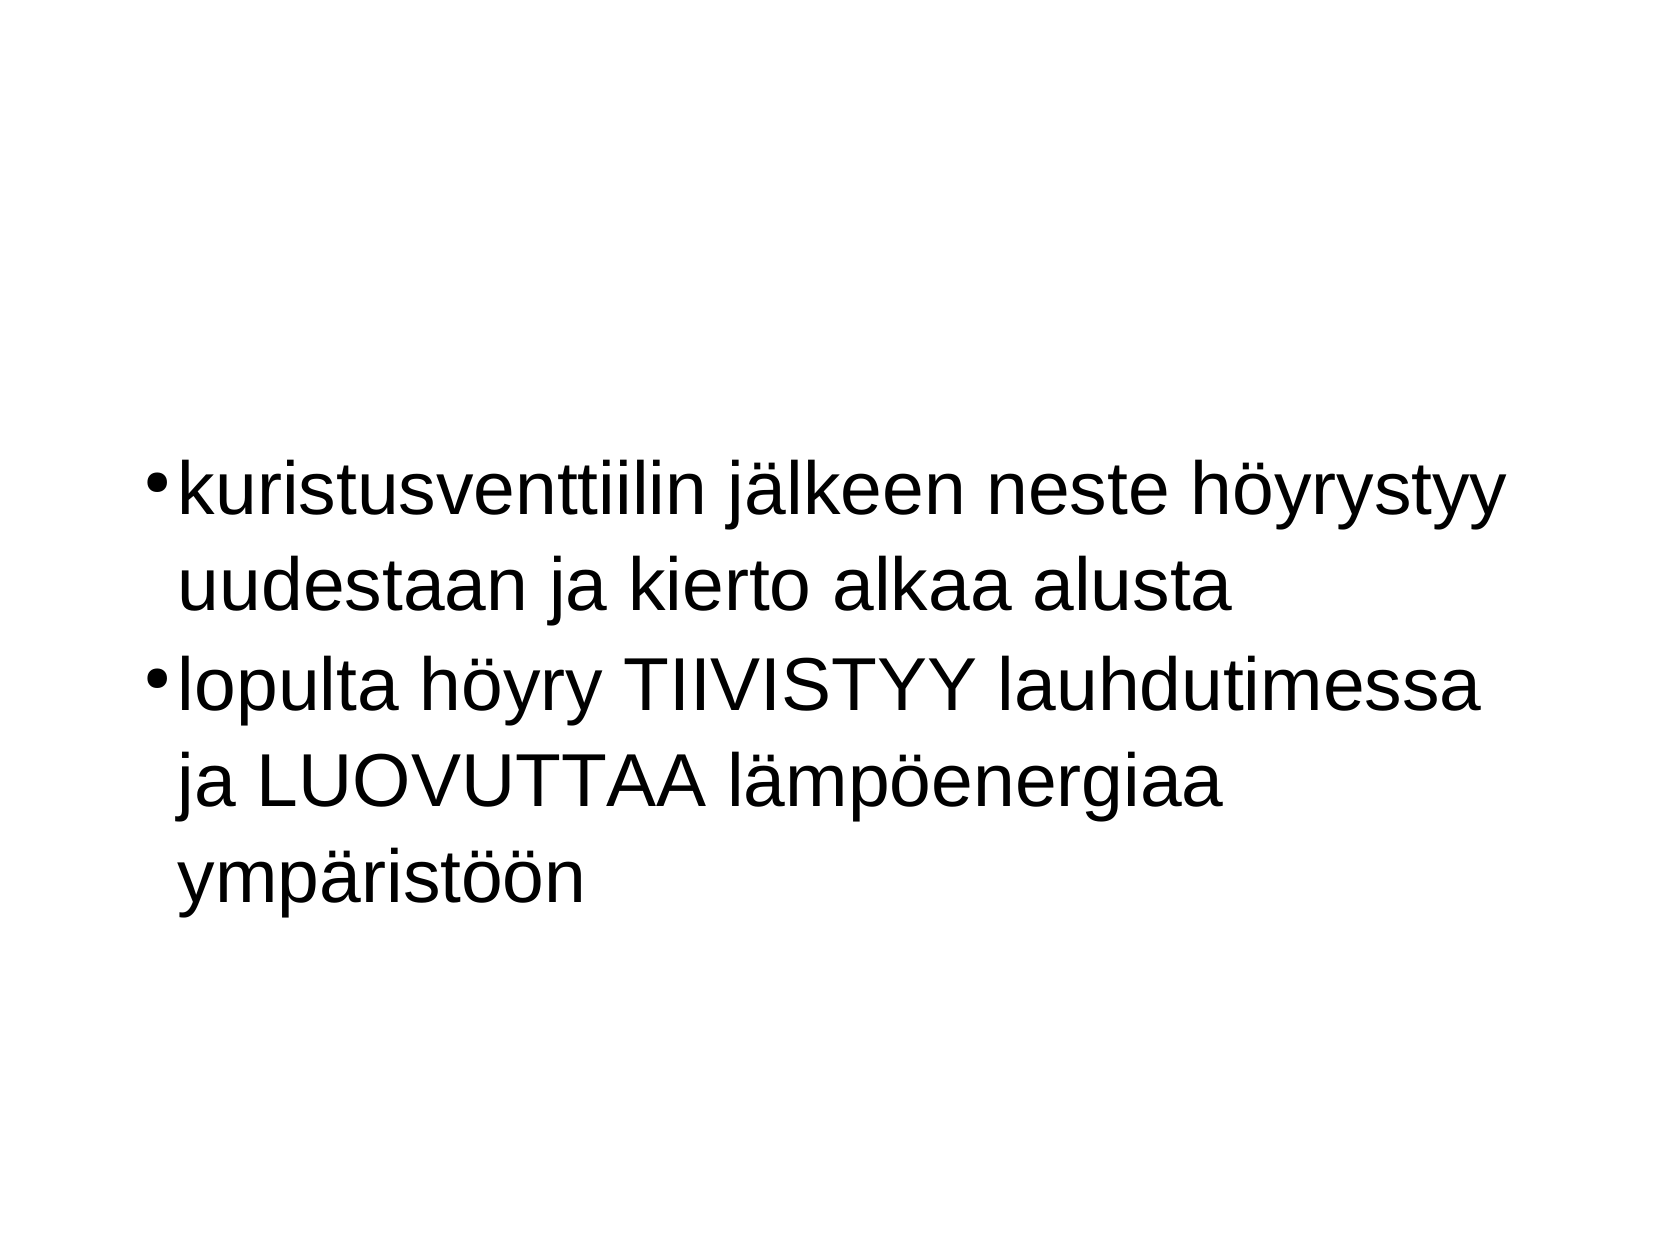

kuristusventtiilin jälkeen neste höyrystyy uudestaan ja kierto alkaa alusta
lopulta höyry TIIVISTYY lauhdutimessa ja LUOVUTTAA lämpöenergiaa ympäristöön